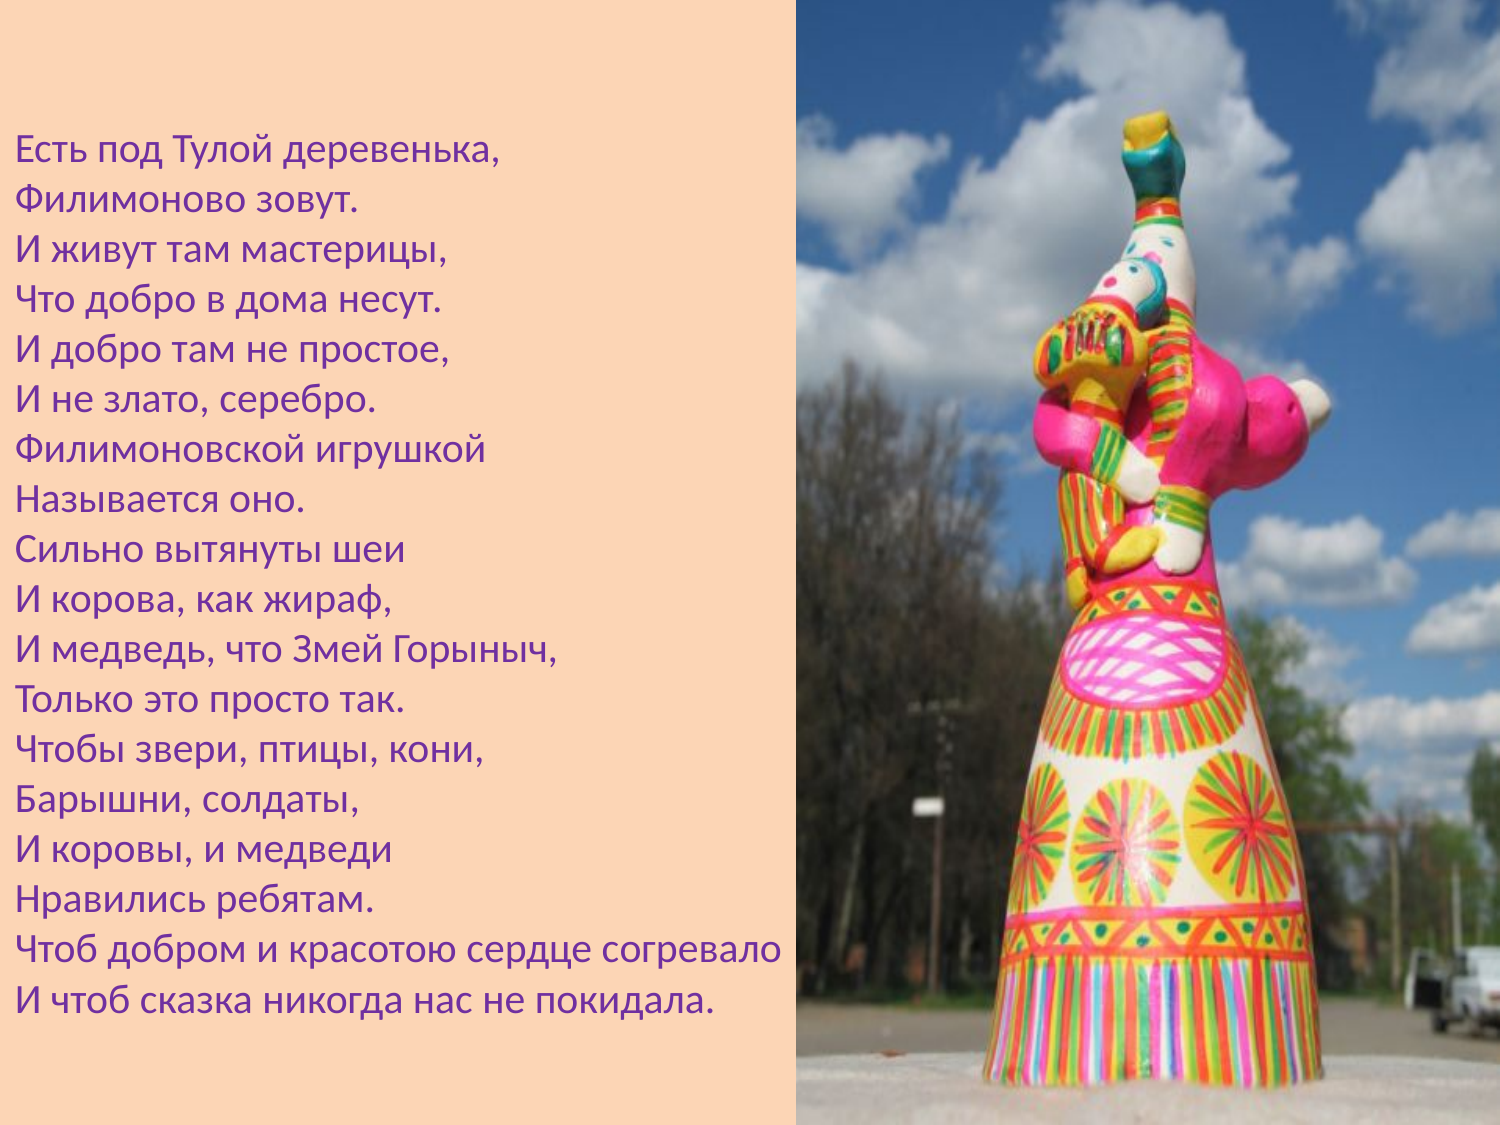

Есть под Тулой деревенька,
Филимоново зовут.
И живут там мастерицы,
Что добро в дома несут.
И добро там не простое,
И не злато, серебро.
Филимоновской игрушкой
Называется оно.
Сильно вытянуты шеи
И корова, как жираф,
И медведь, что Змей Горыныч,
Только это просто так.
Чтобы звери, птицы, кони,
Барышни, солдаты,
И коровы, и медведи
Нравились ребятам.
Чтоб добром и красотою сердце согревало
И чтоб сказка никогда нас не покидала.